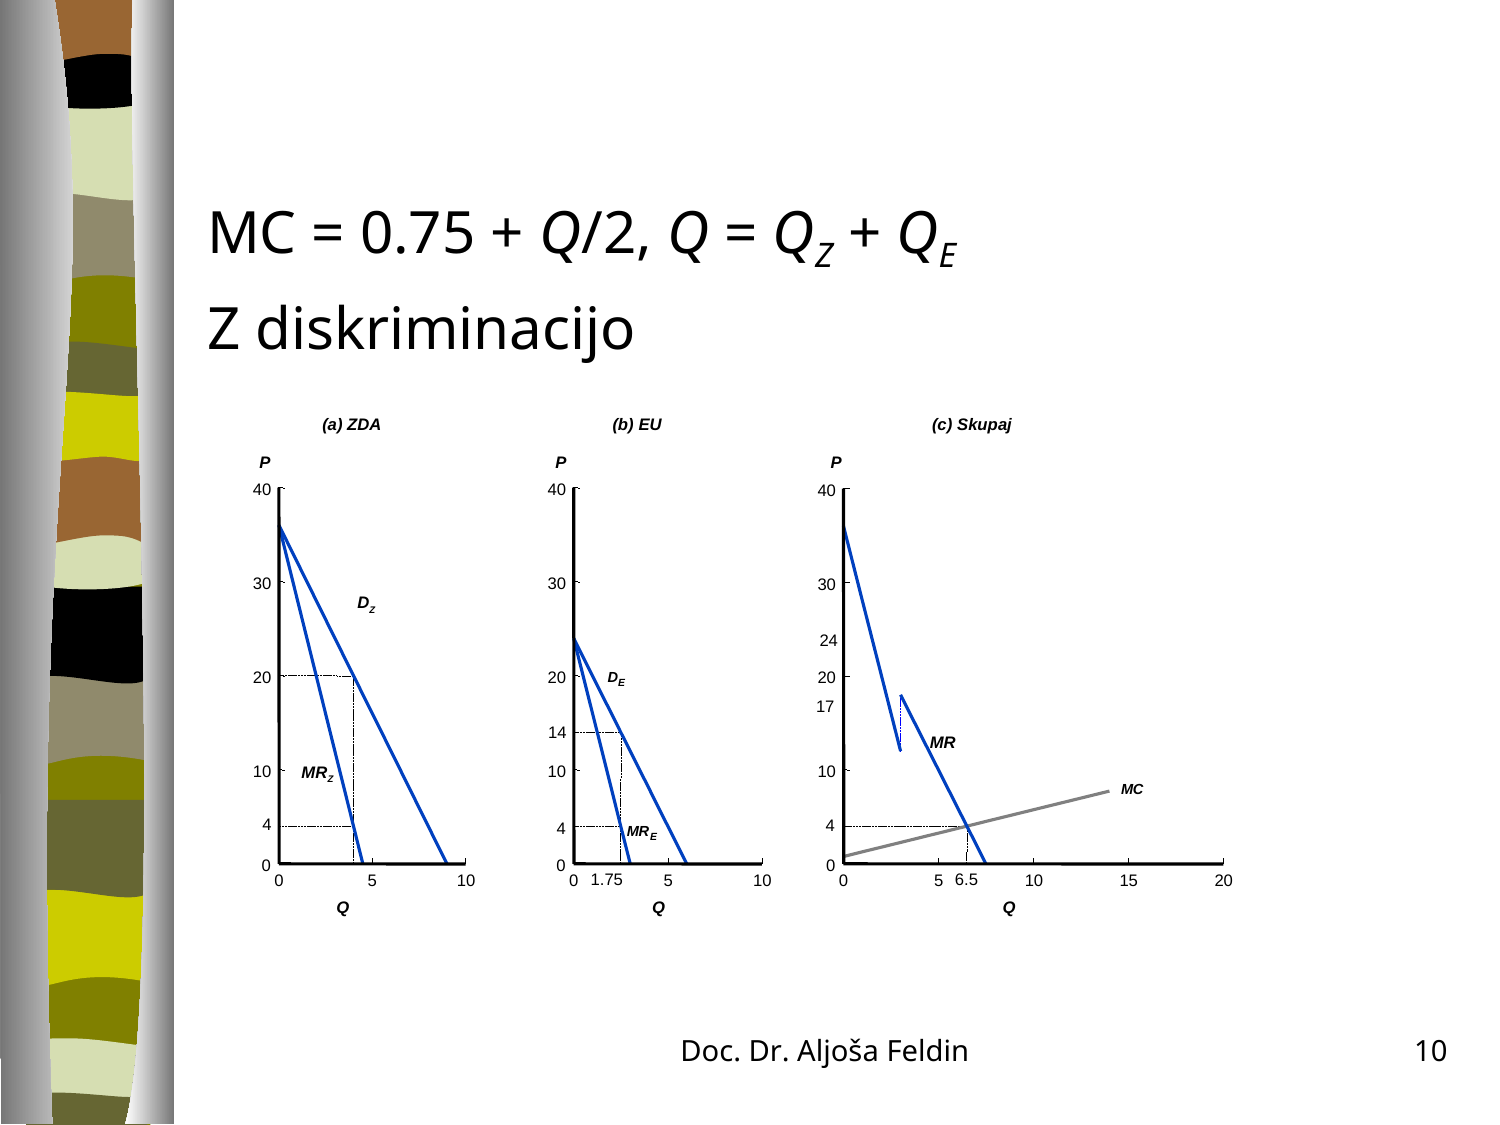

# MC = 0.75 + Q/2, Q = QZ + QE
Z diskriminacijo
(a) ZDA
P
40
30
DZ
20
10
MRZ
4
0
0
5
10
Q
(b) EU
P
40
30
20
D
E
14
10
4
MR
E
0
1.75
0
5
10
Q
(c) Skupaj
P
40
30
24
20
17
MR
10
MC
4
0
6.5
0
5
10
15
20
Q
Doc. Dr. Aljoša Feldin